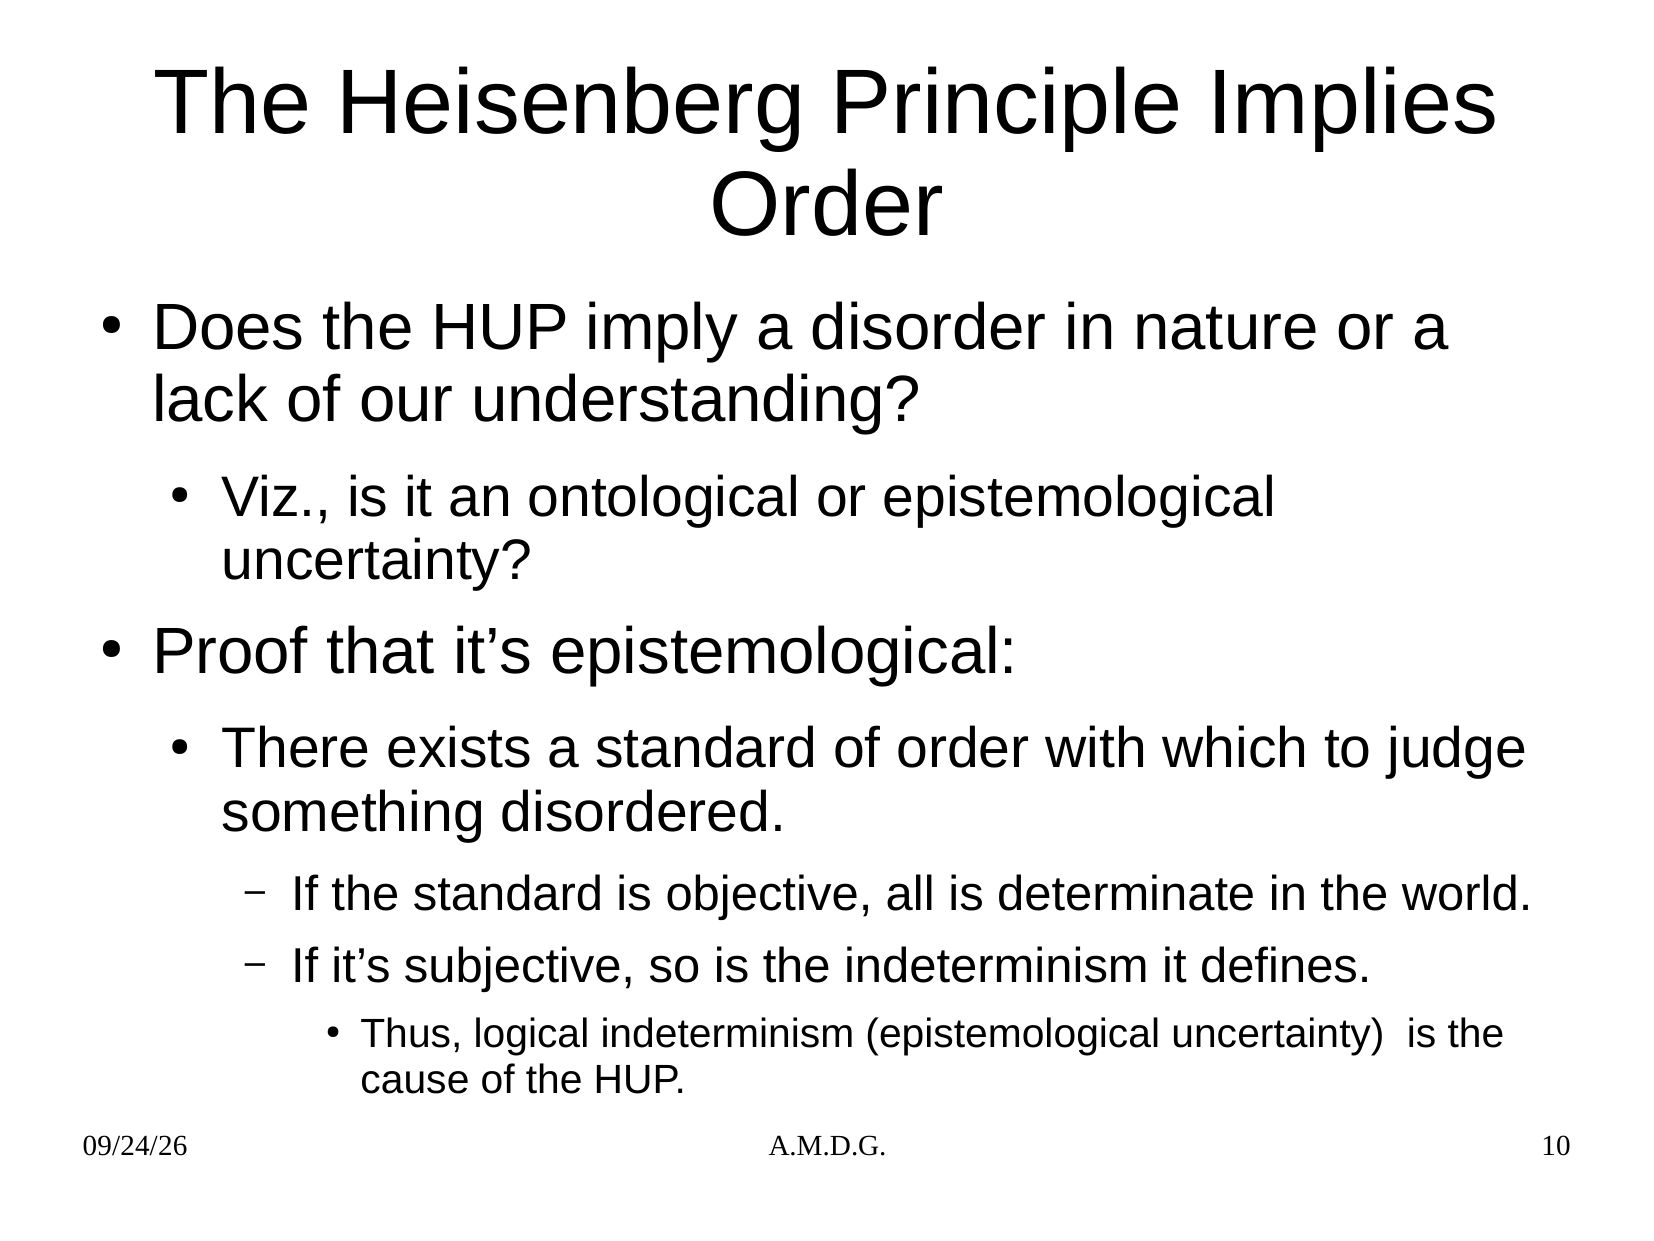

# The Heisenberg Principle Implies Order
Does the HUP imply a disorder in nature or a lack of our understanding?
Viz., is it an ontological or epistemological uncertainty?
Proof that it’s epistemological:
There exists a standard of order with which to judge something disordered.
If the standard is objective, all is determinate in the world.
If it’s subjective, so is the indeterminism it defines.
Thus, logical indeterminism (epistemological uncertainty) is the cause of the HUP.
A.M.D.G.
10